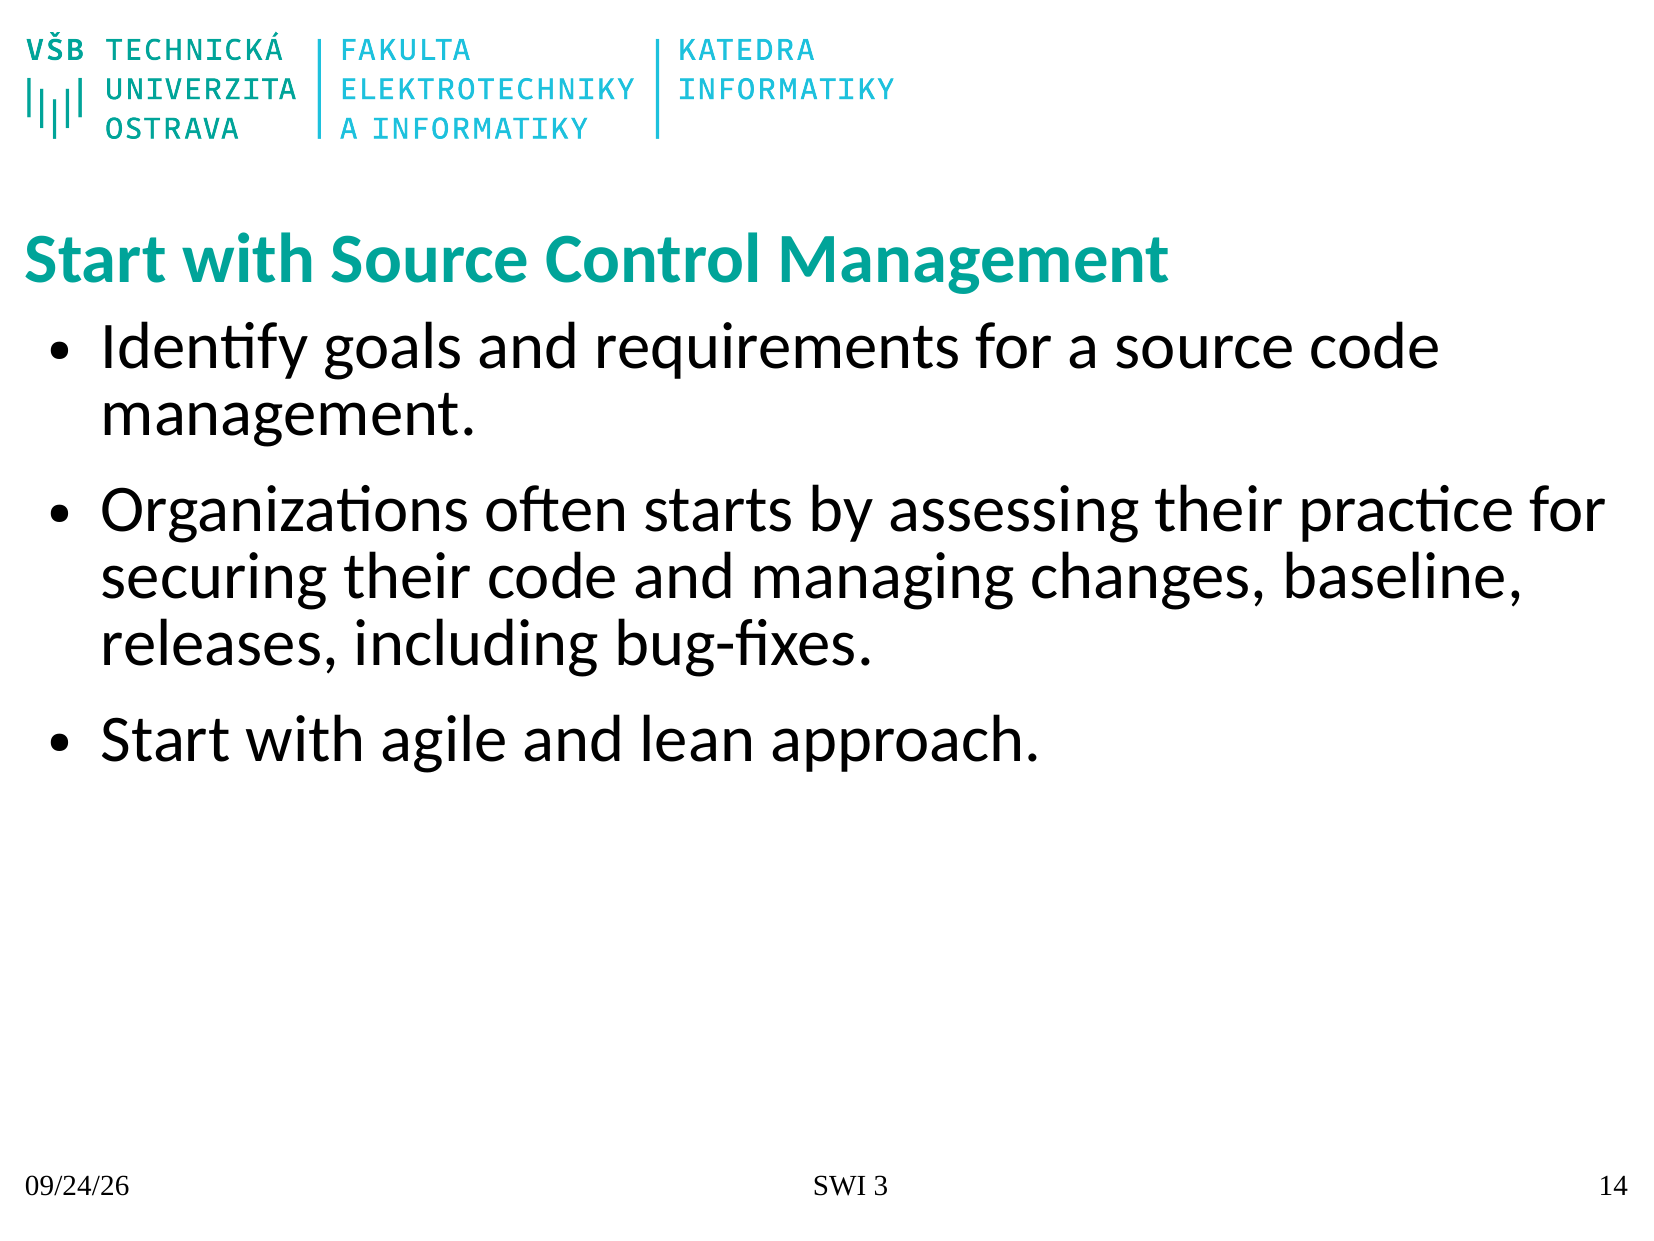

# Start with Source Control Management
Identify goals and requirements for a source code management.
Organizations often starts by assessing their practice for securing their code and managing changes, baseline, releases, including bug-fixes.
Start with agile and lean approach.
SWI 3
14